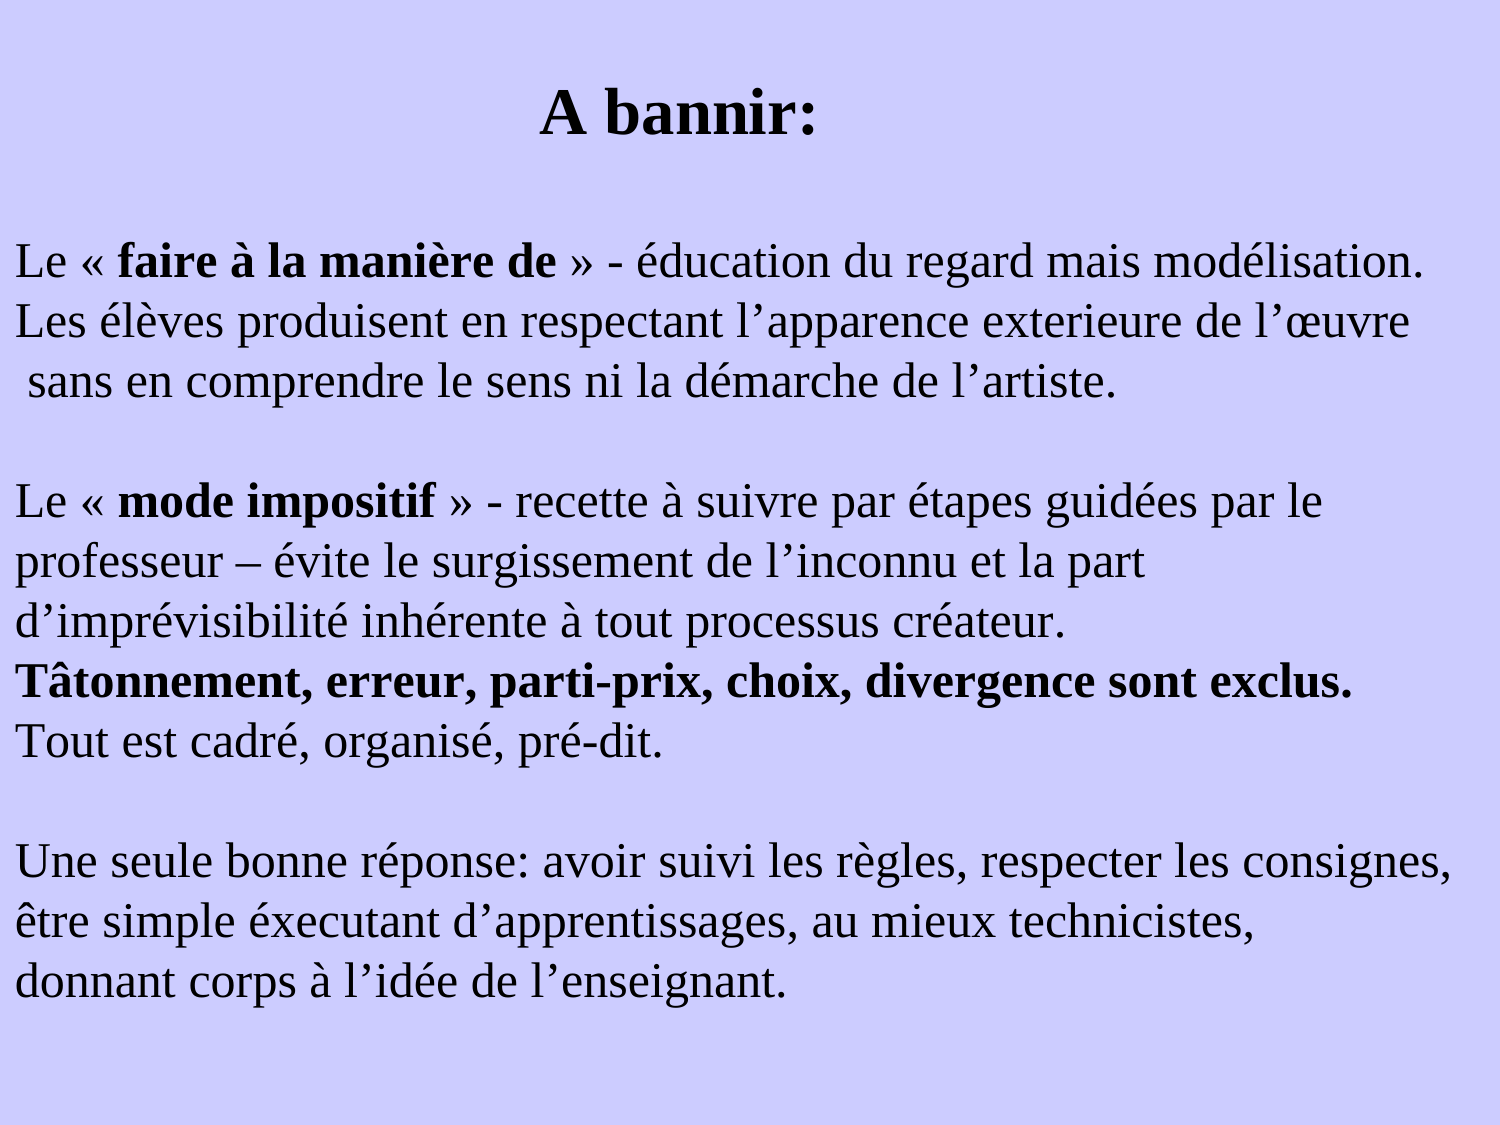

A bannir:
Le « faire à la manière de » - éducation du regard mais modélisation.
Les élèves produisent en respectant l’apparence exterieure de l’œuvre
 sans en comprendre le sens ni la démarche de l’artiste.
Le « mode impositif » - recette à suivre par étapes guidées par le
professeur – évite le surgissement de l’inconnu et la part
d’imprévisibilité inhérente à tout processus créateur.
Tâtonnement, erreur, parti-prix, choix, divergence sont exclus.
Tout est cadré, organisé, pré-dit.
Une seule bonne réponse: avoir suivi les règles, respecter les consignes,
être simple éxecutant d’apprentissages, au mieux technicistes,
donnant corps à l’idée de l’enseignant.